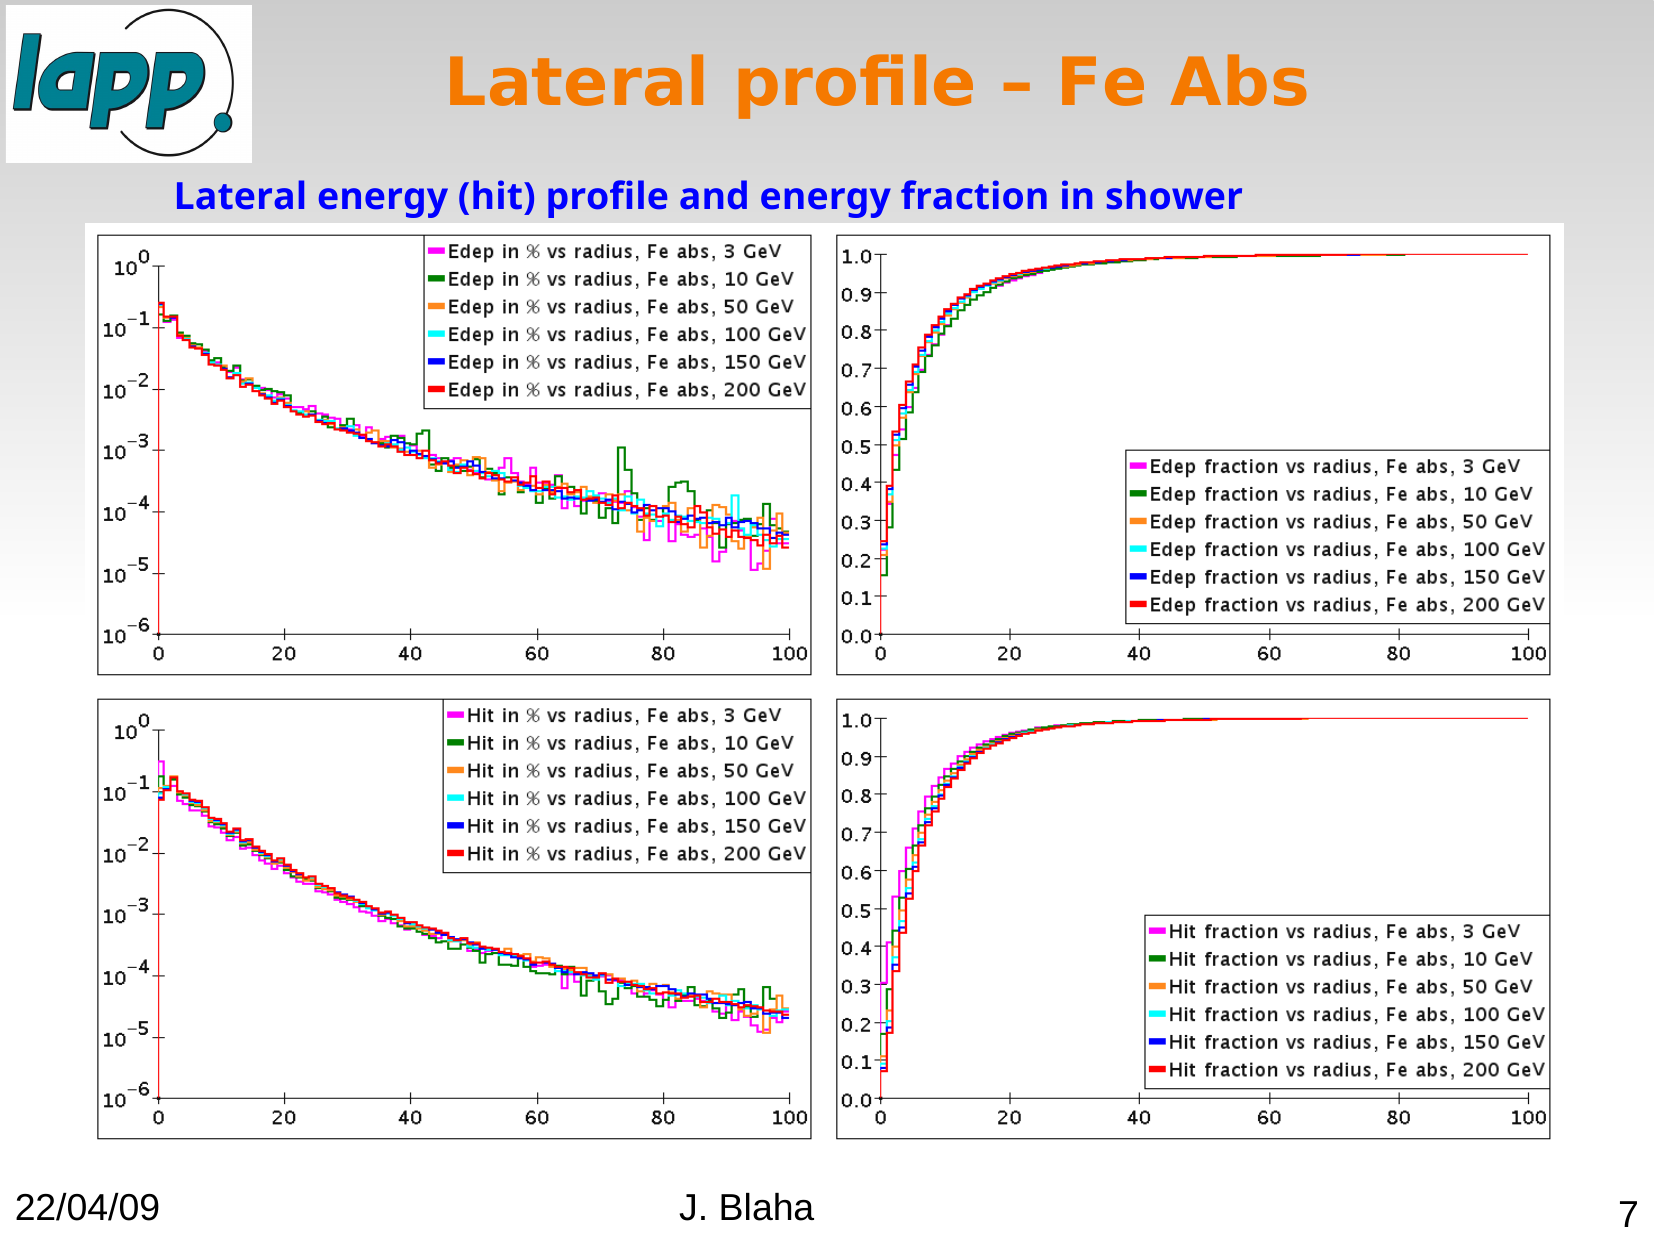

# Lateral profile – Fe Abs
Lateral energy (hit) profile and energy fraction in shower
22/04/09
 J. Blaha